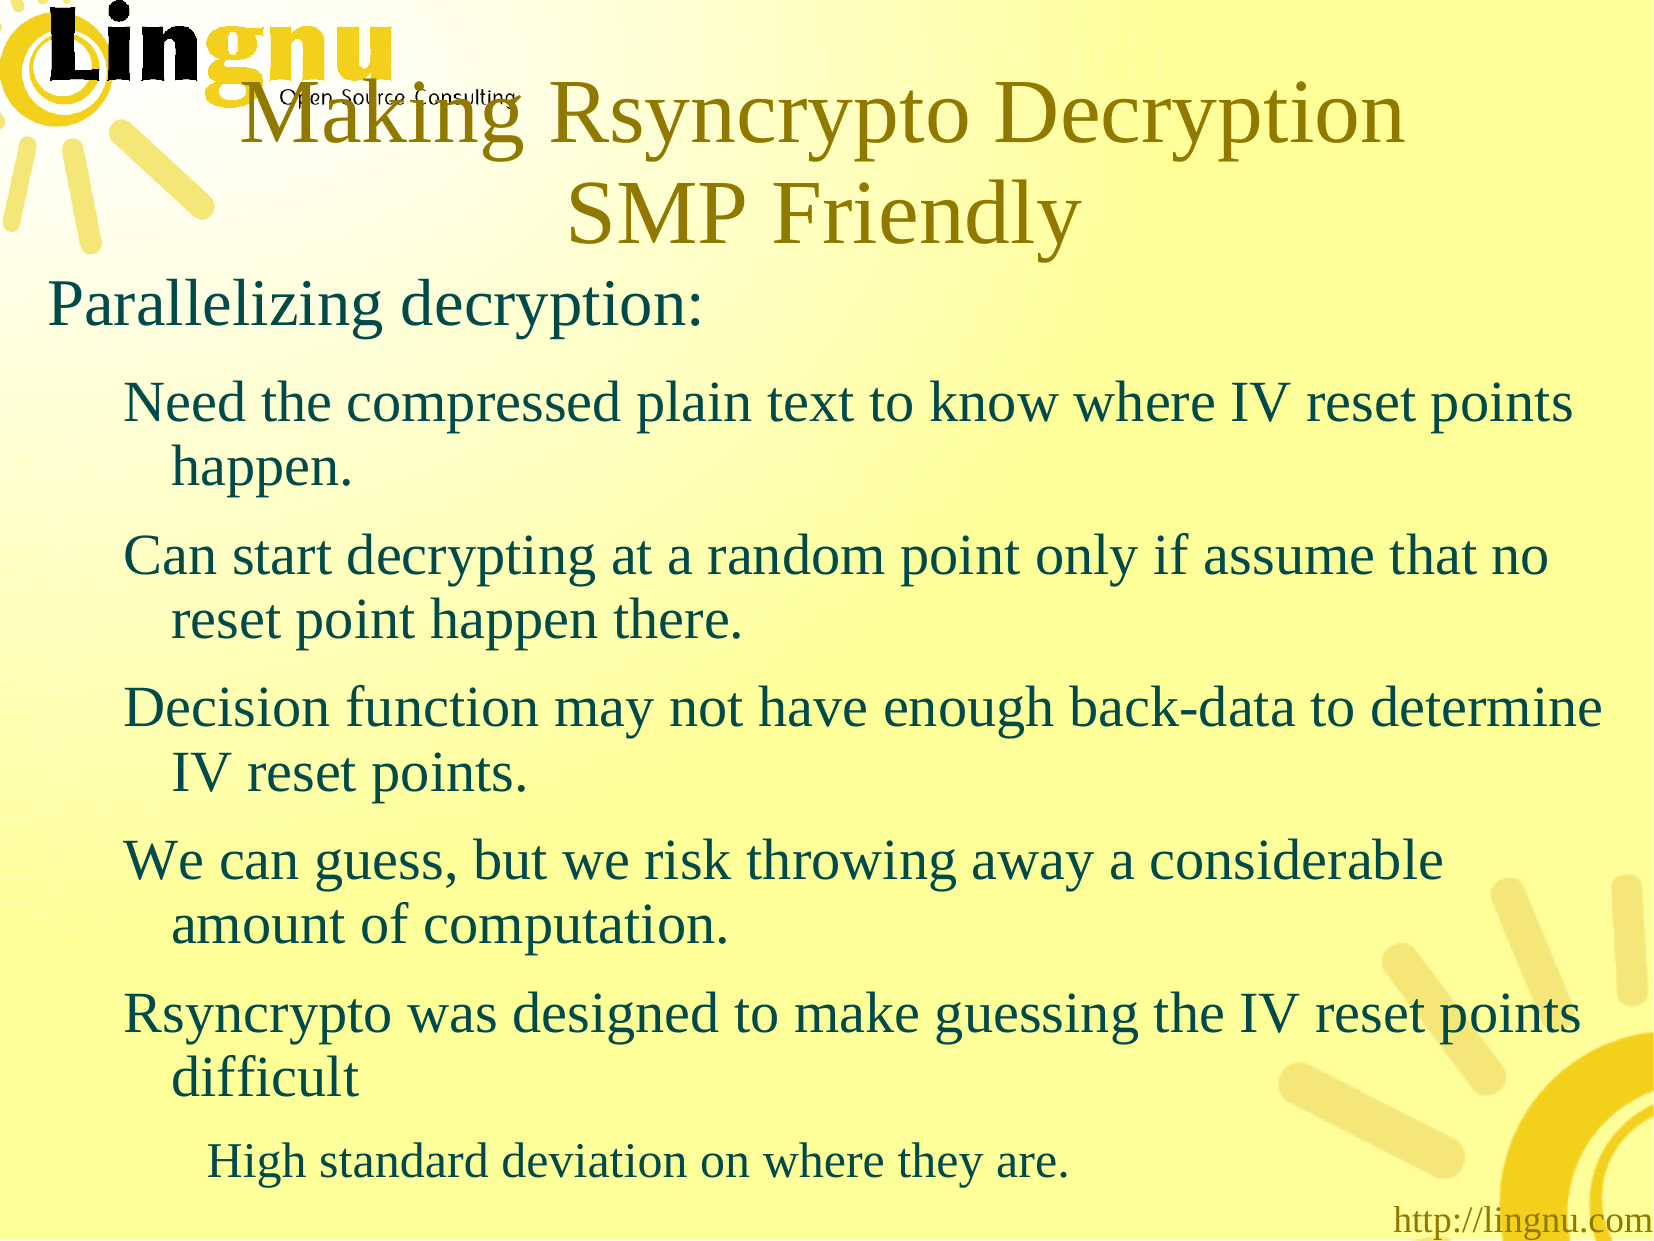

# Making Rsyncrypto Decryption SMP Friendly
Parallelizing decryption:
Need the compressed plain text to know where IV reset points happen.
Can start decrypting at a random point only if assume that no reset point happen there.
Decision function may not have enough back-data to determine IV reset points.
We can guess, but we risk throwing away a considerable amount of computation.
Rsyncrypto was designed to make guessing the IV reset points difficult
High standard deviation on where they are.